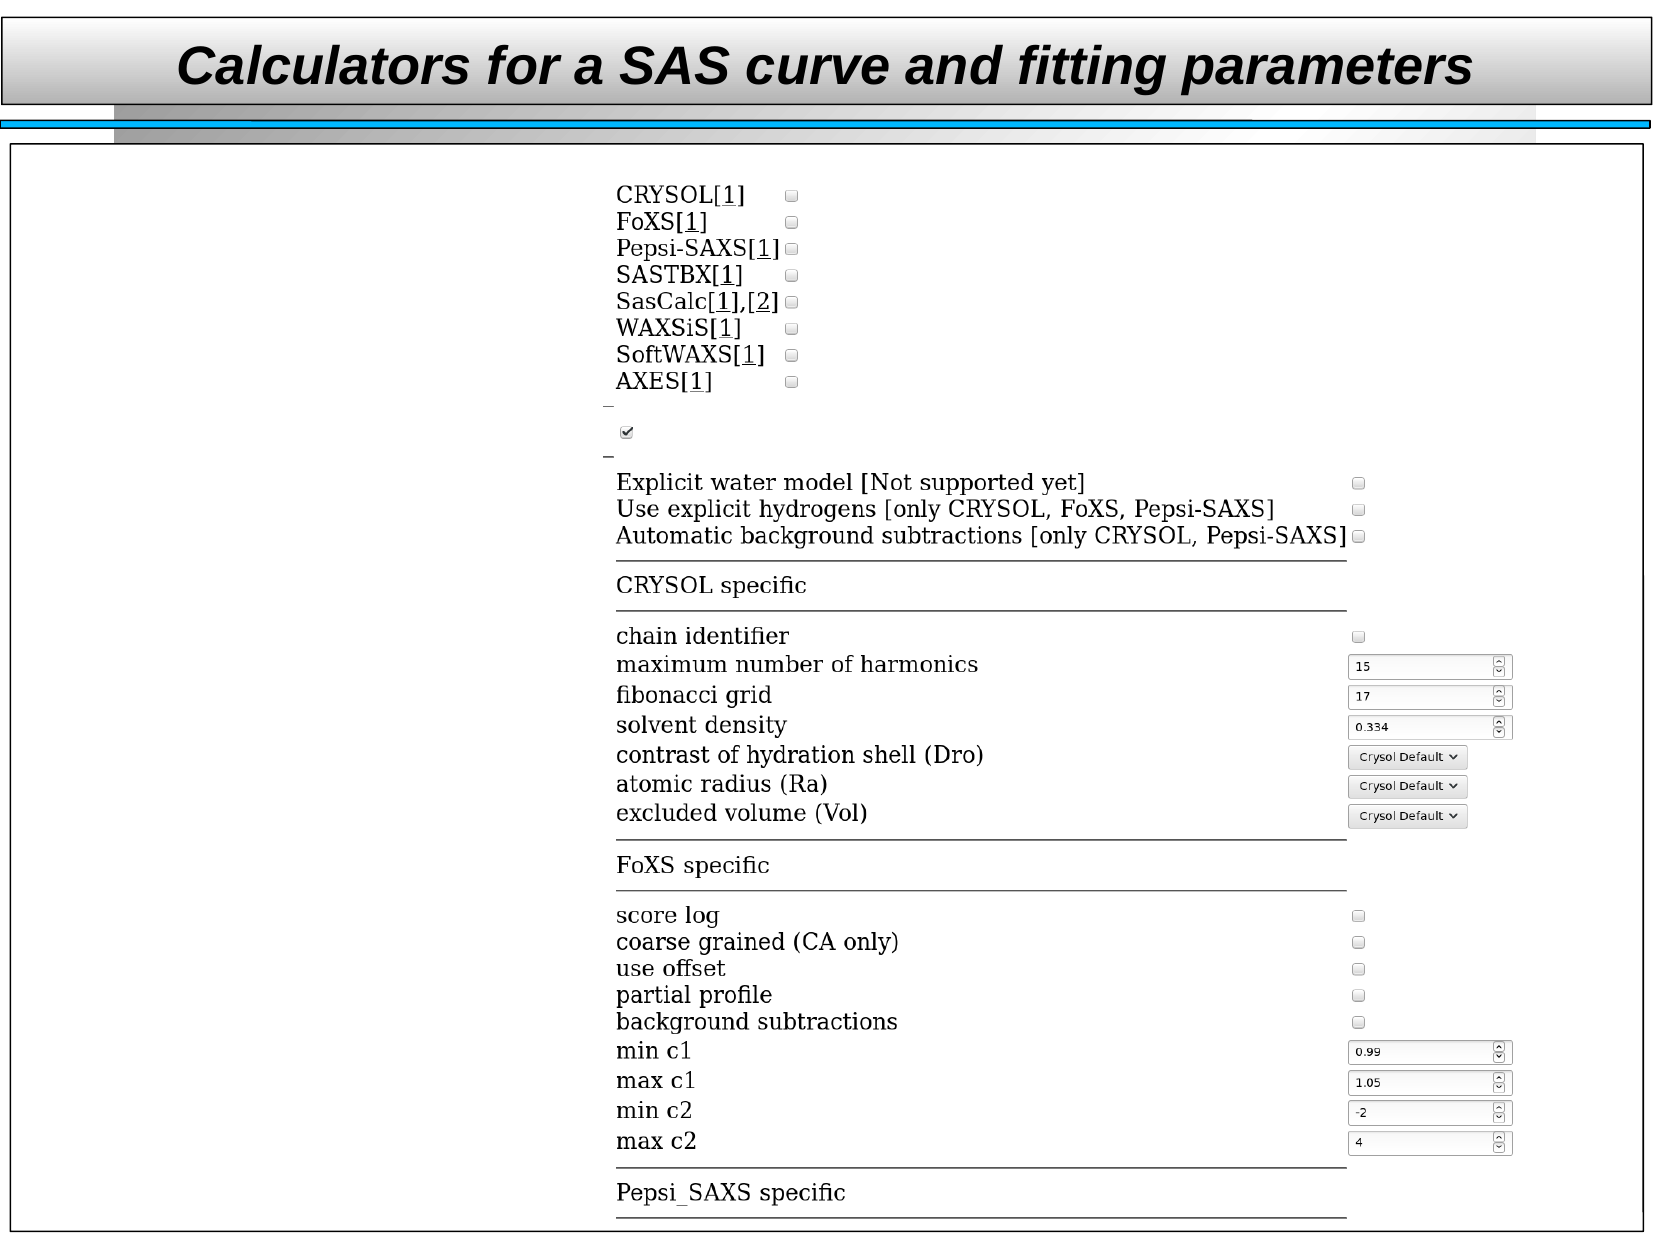

Calculators for a SAS curve and fitting parameters